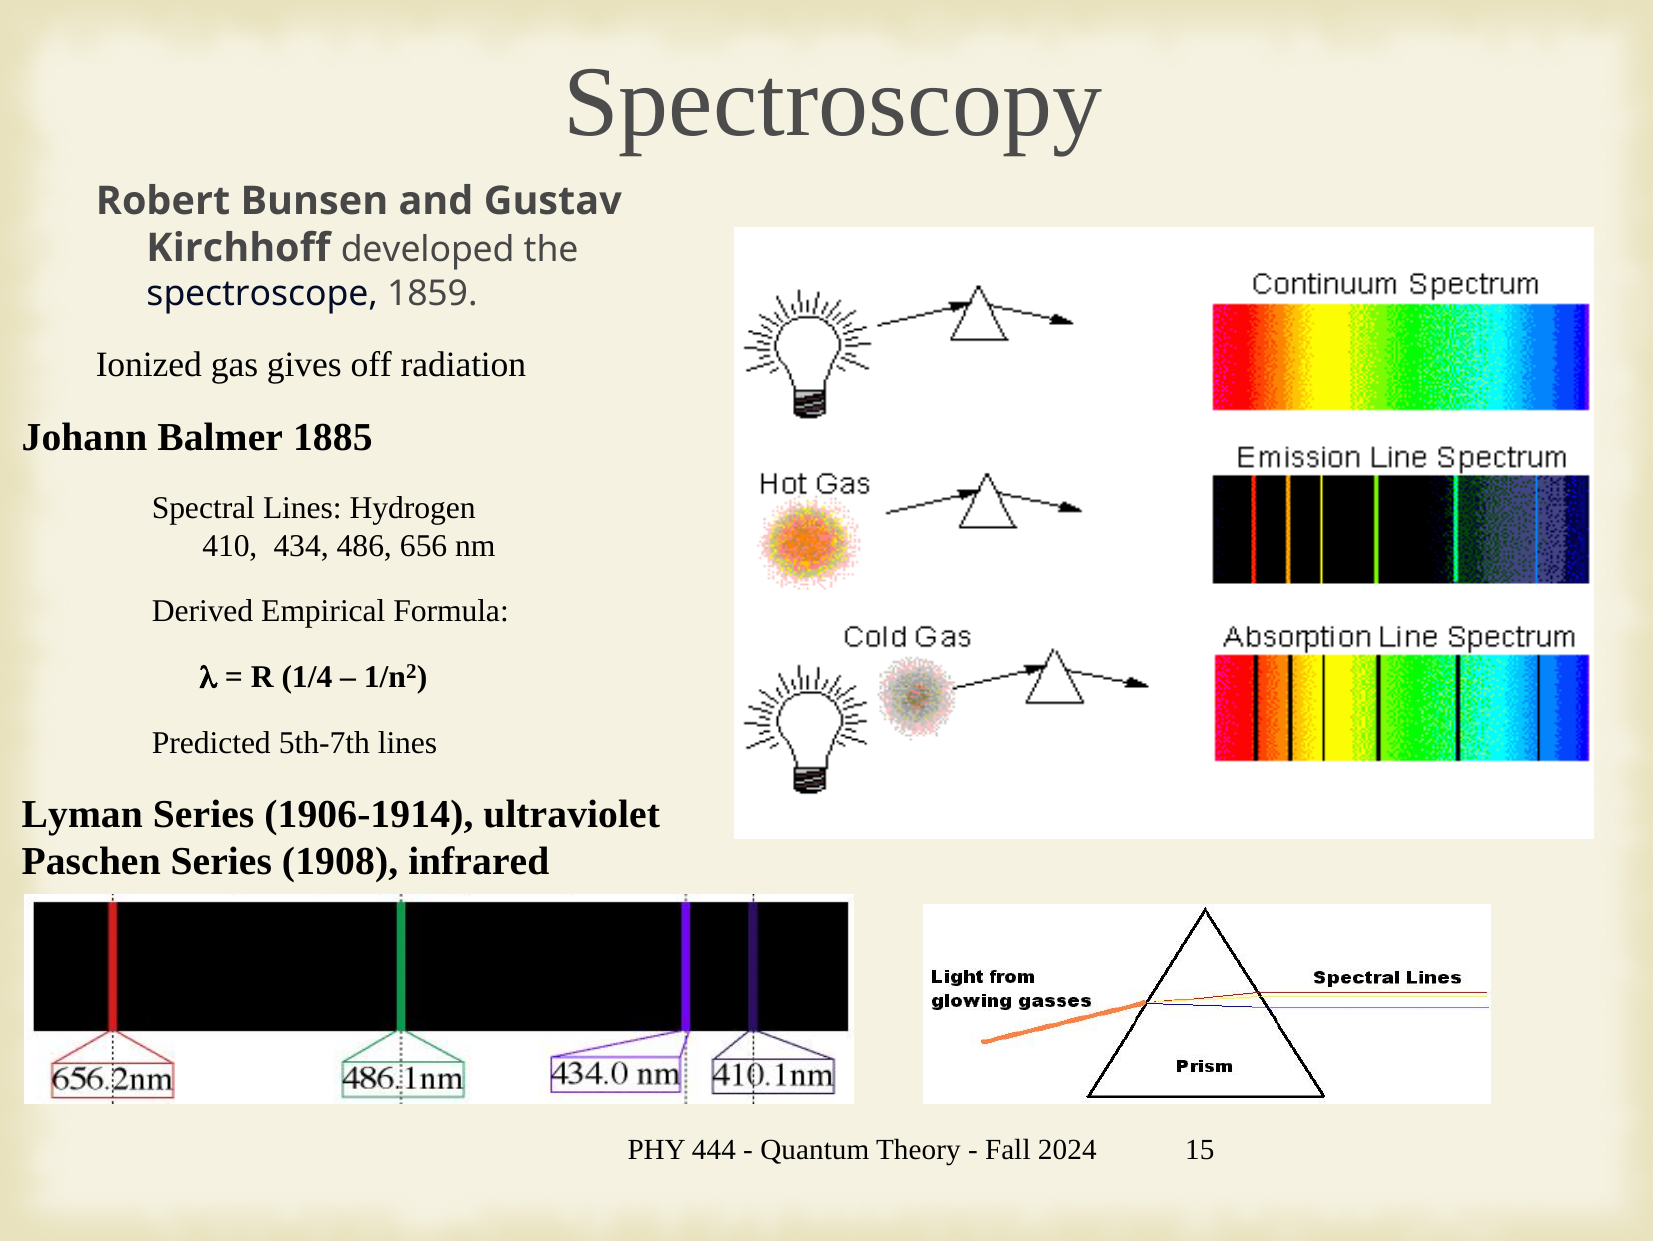

# Spectroscopy
Robert Bunsen and Gustav Kirchhoff developed the spectroscope, 1859.
Ionized gas gives off radiation
 Johann Balmer 1885
 Spectral Lines: Hydrogen
 410, 434, 486, 656 nm
 Derived Empirical Formula:
 l = R (1/4 – 1/n2)
 Predicted 5th-7th lines
 Lyman Series (1906-1914), ultraviolet
 Paschen Series (1908), infrared
PHY 444 - Quantum Theory - Fall 2024